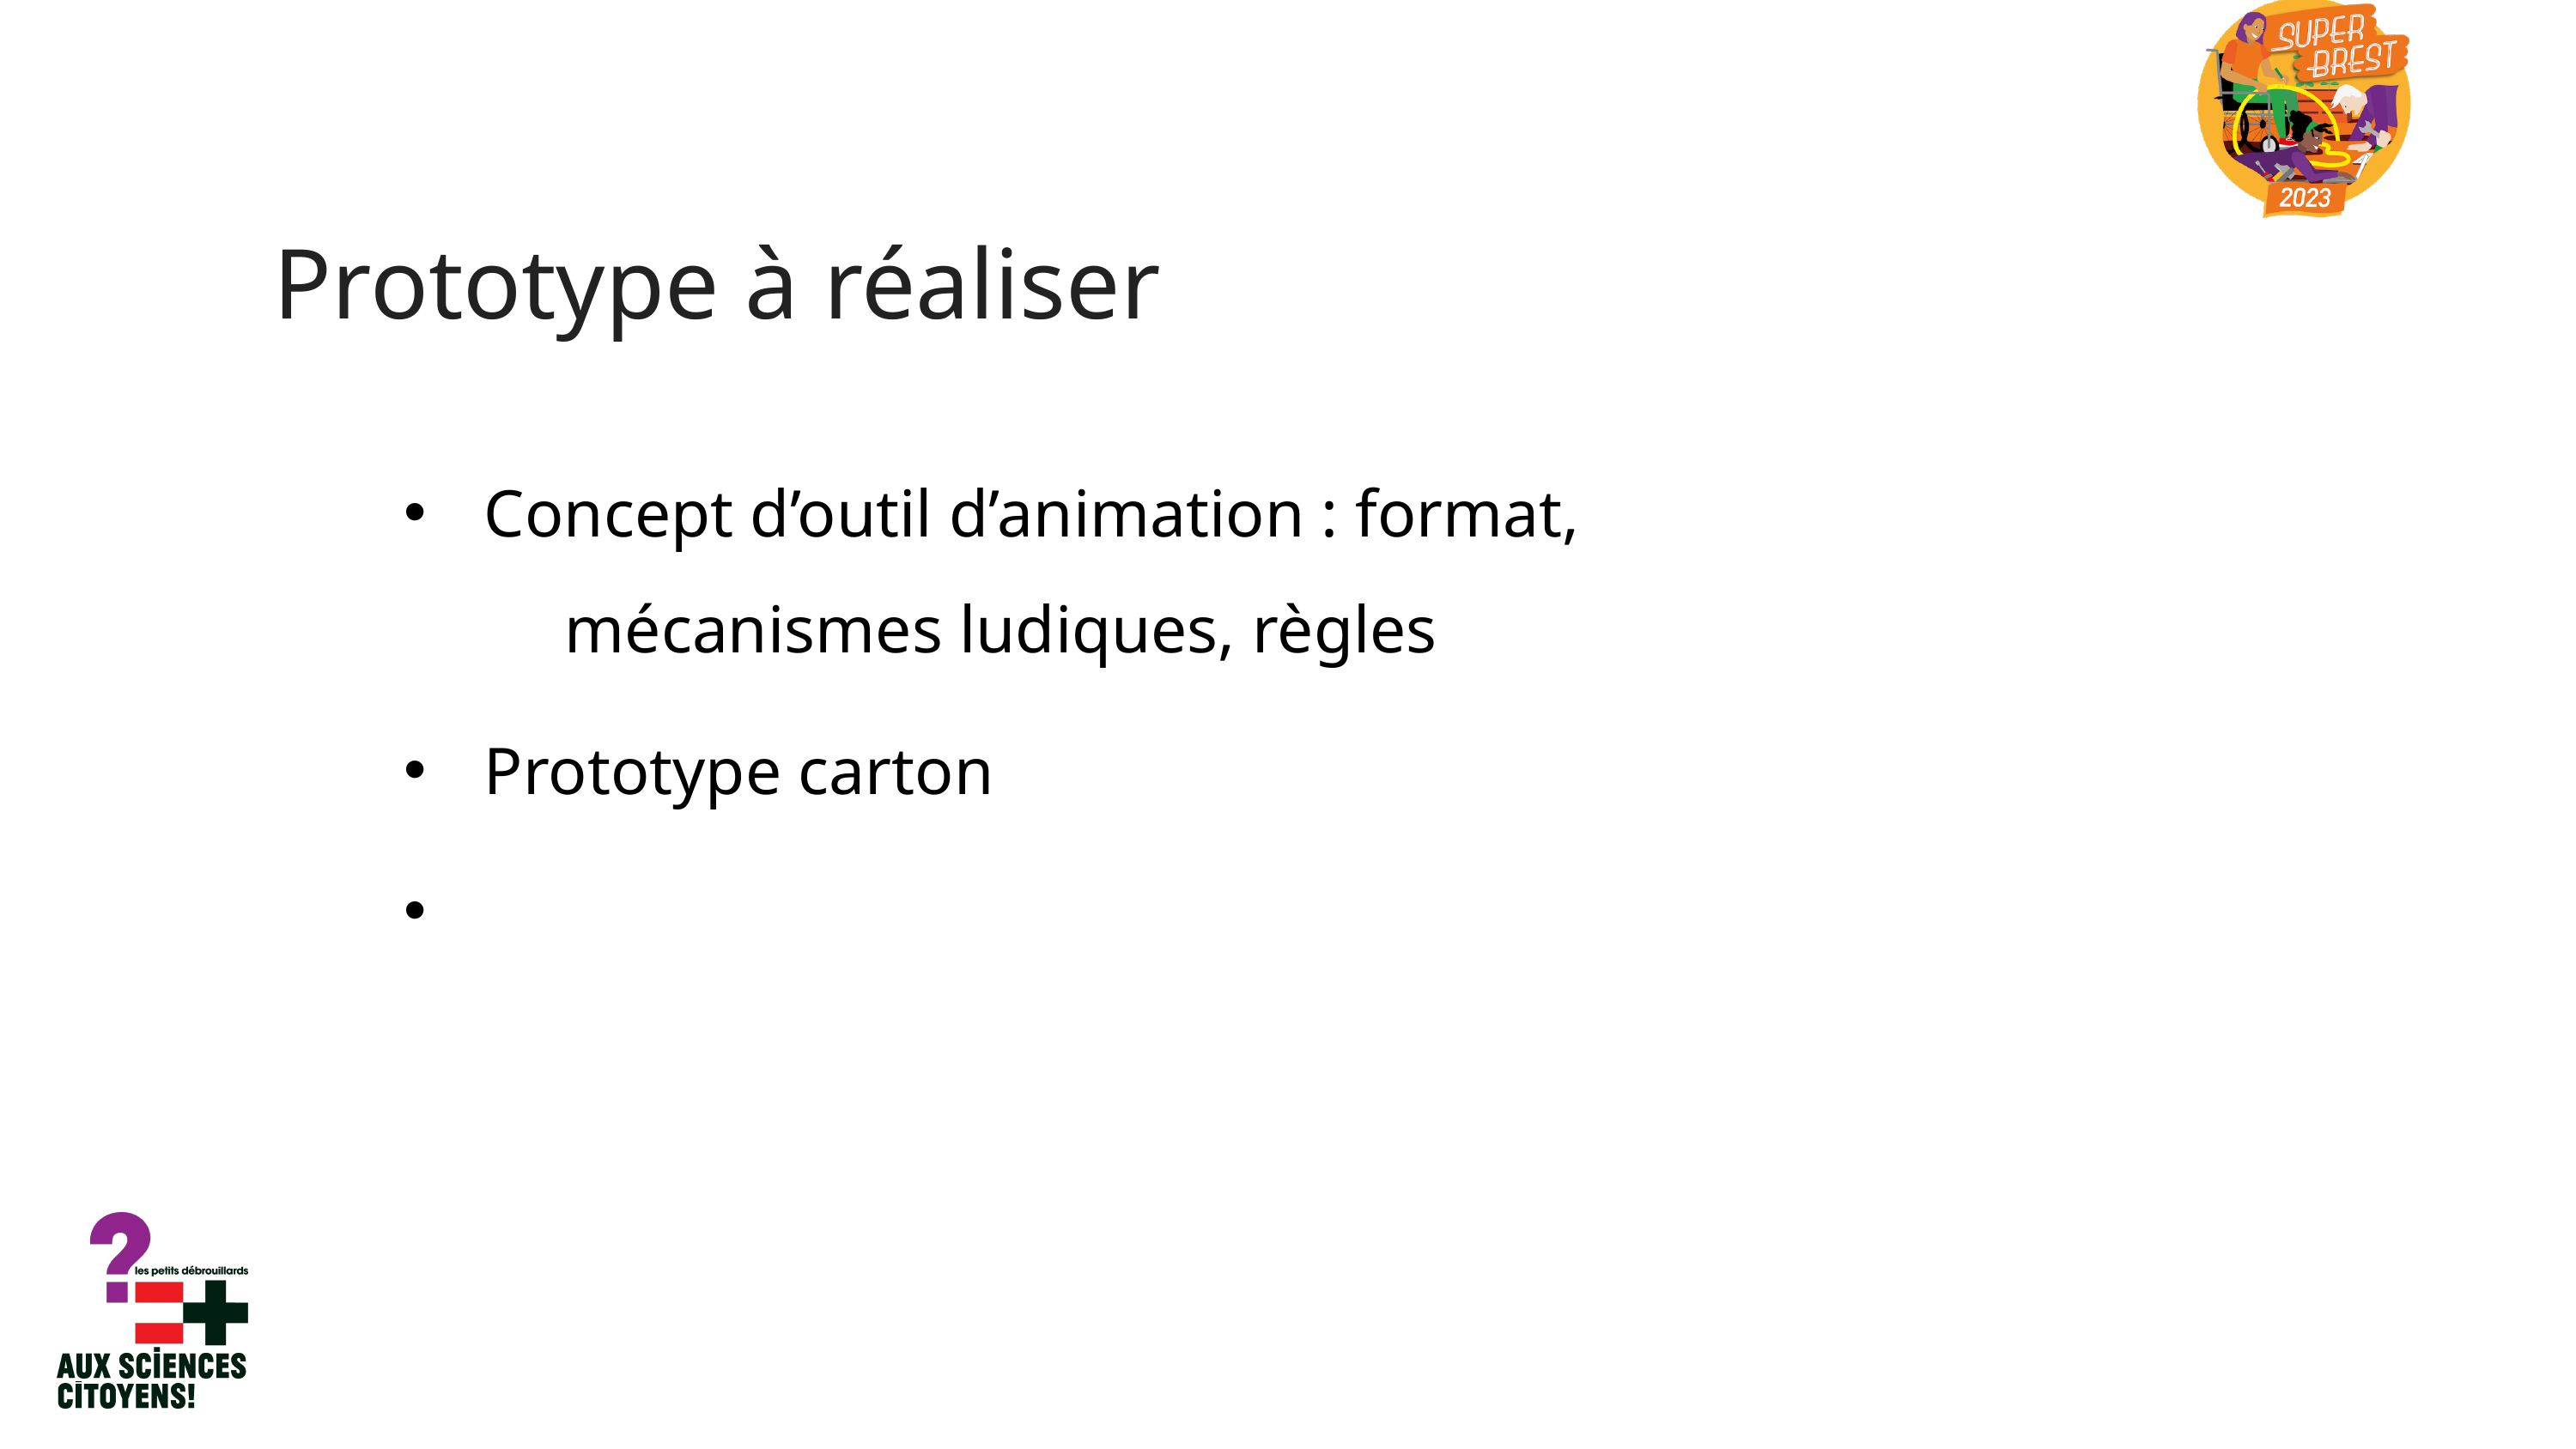

# Prototype à réaliser
Concept d’outil d’animation : format, mécanismes ludiques, règles
Prototype carton